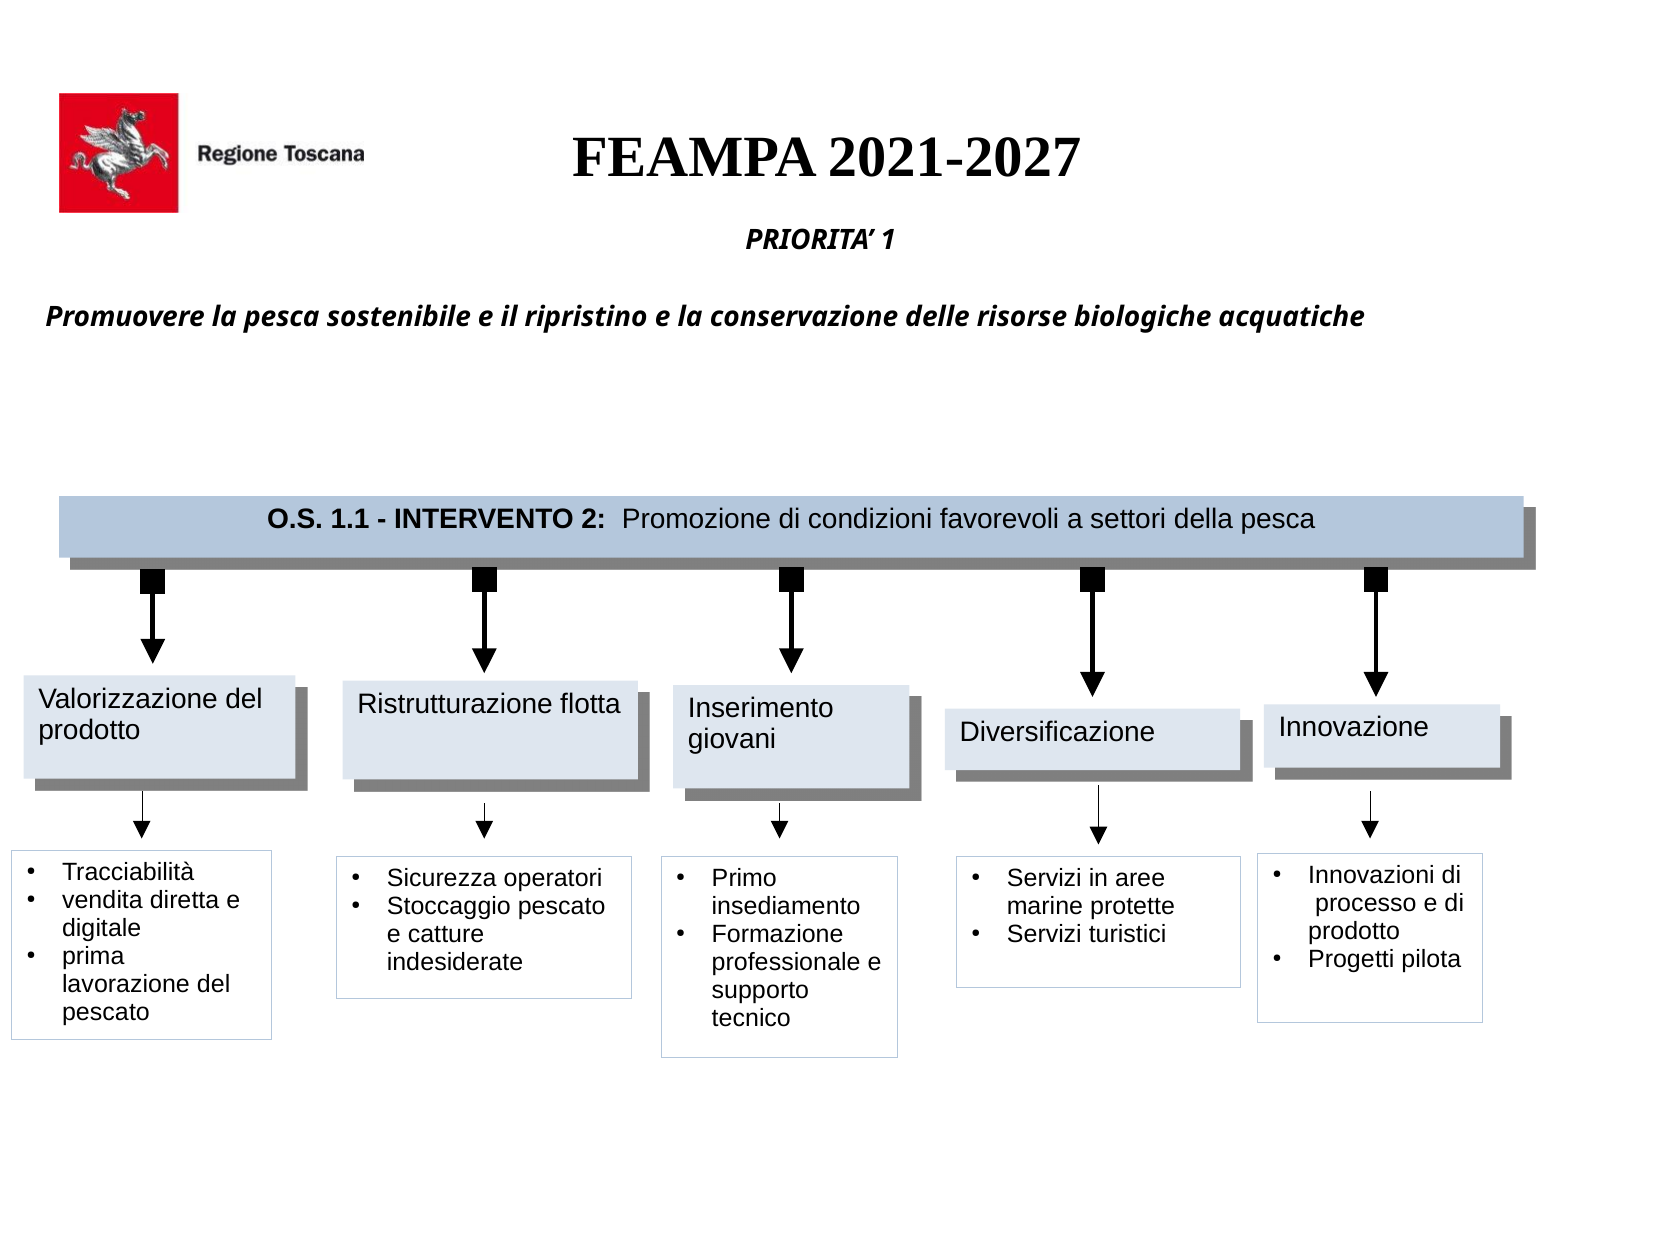

# FEAMPA 2021-2027
PRIORITA’ 1
Promuovere la pesca sostenibile e il ripristino e la conservazione delle risorse biologiche acquatiche
O.S. 1.1 - INTERVENTO 2: Promozione di condizioni favorevoli a settori della pesca
Valorizzazione del prodotto
Ristrutturazione flotta
Inserimento giovani
Innovazione
Diversificazione
Tracciabilità
vendita diretta e digitale
prima lavorazione del pescato
Innovazioni di processo e di prodotto
Progetti pilota
Sicurezza operatori
Stoccaggio pescato e catture indesiderate
Primo insediamento
Formazione professionale e supporto tecnico
Servizi in aree marine protette
Servizi turistici